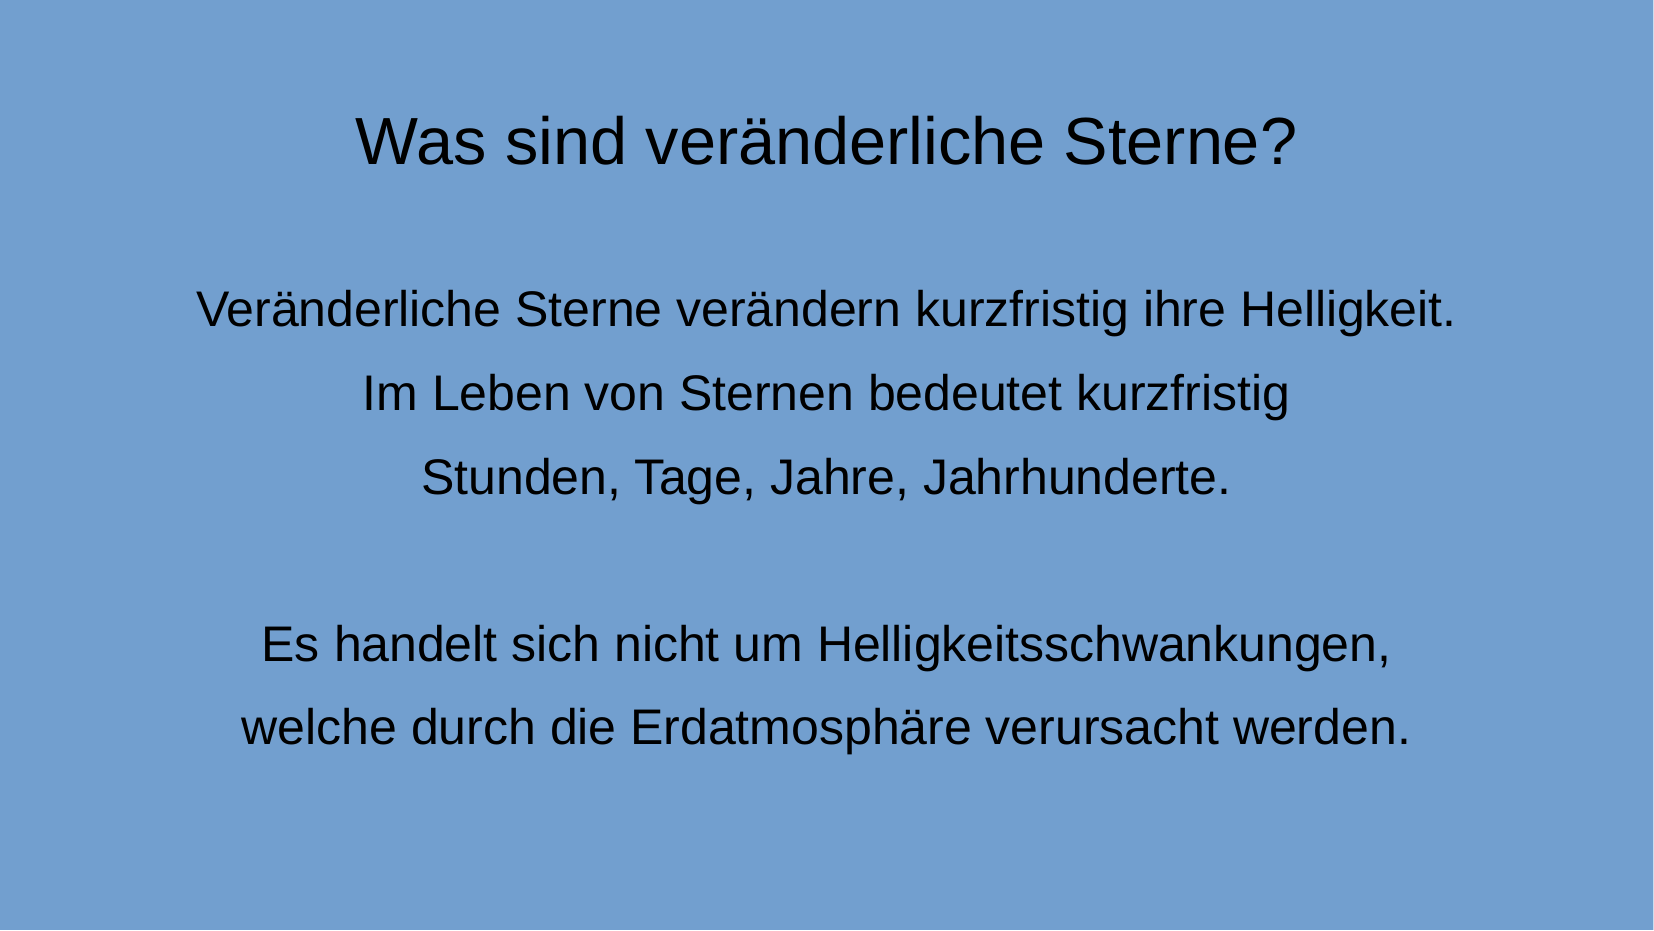

Was sind veränderliche Sterne?
Veränderliche Sterne verändern kurzfristig ihre Helligkeit.
Im Leben von Sternen bedeutet kurzfristig
Stunden, Tage, Jahre, Jahrhunderte.
Es handelt sich nicht um Helligkeitsschwankungen,
welche durch die Erdatmosphäre verursacht werden.